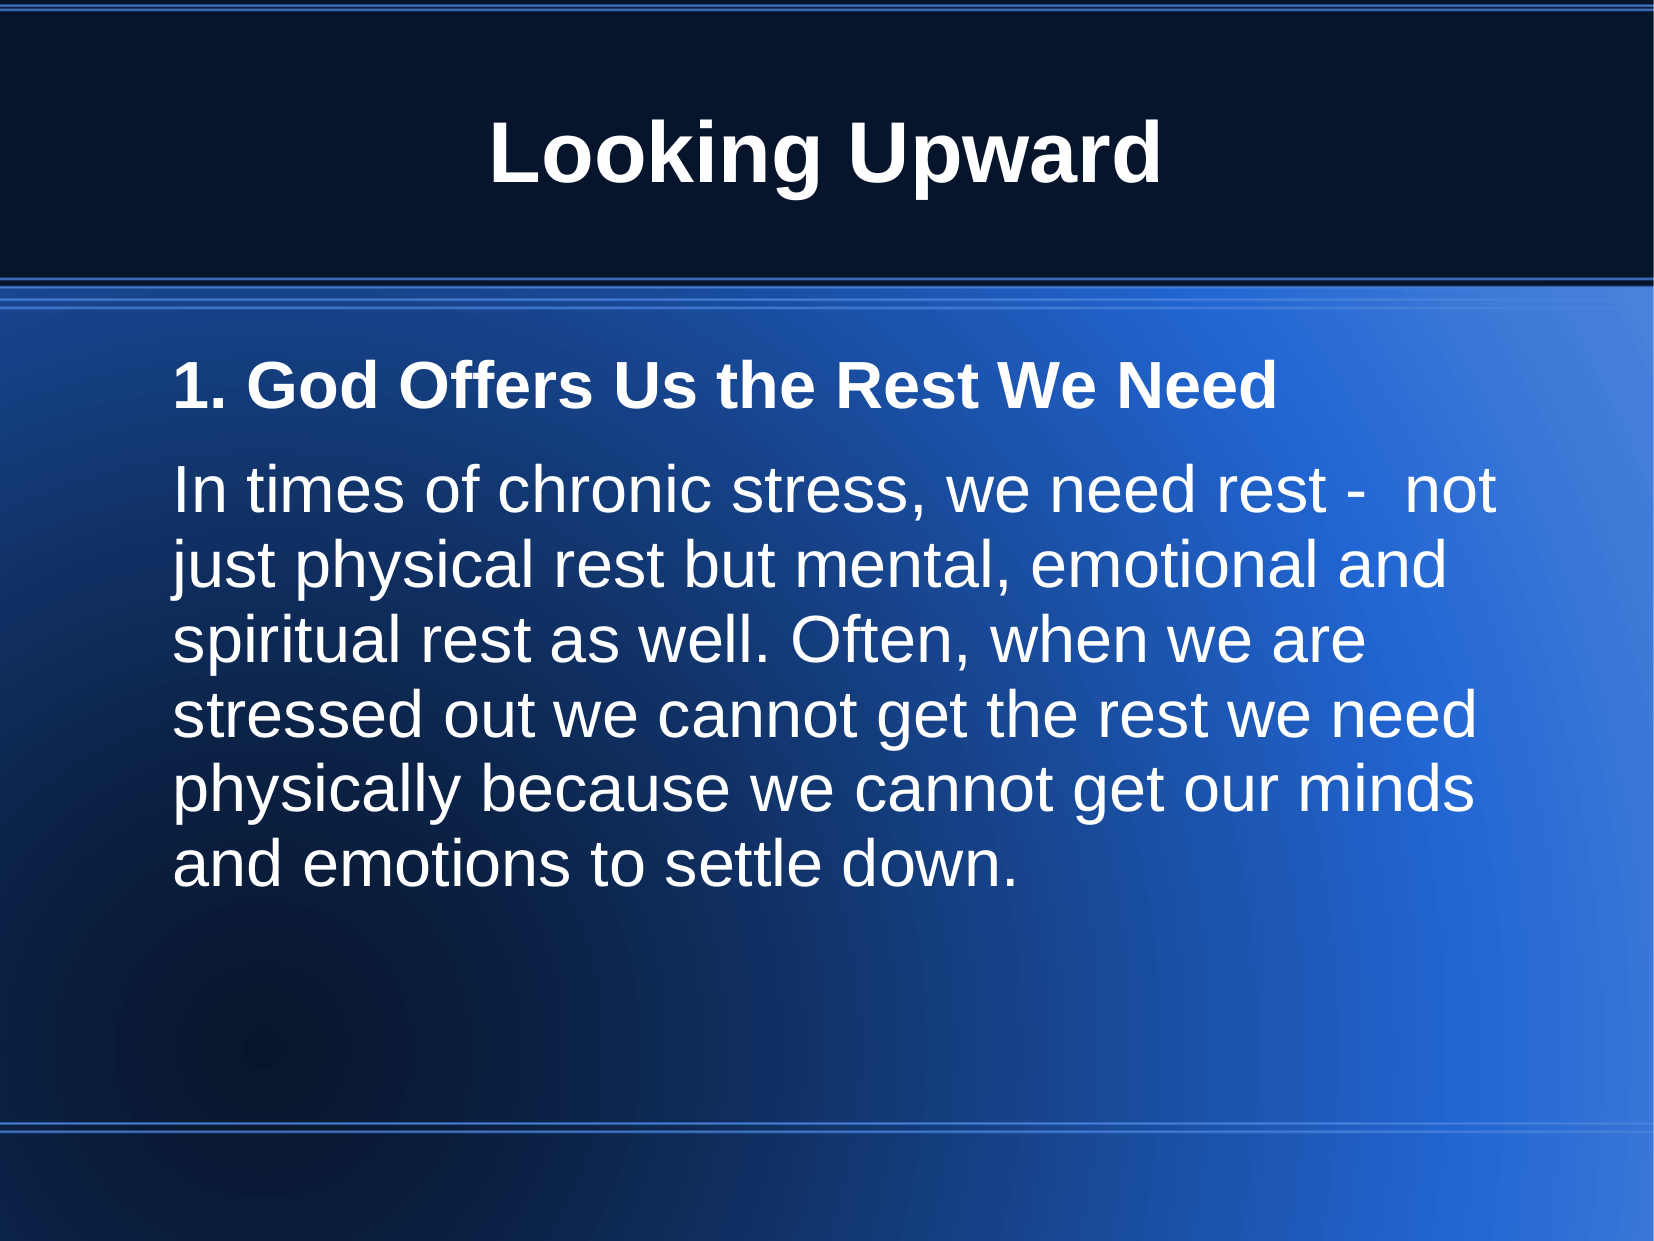

# Looking Upward
1. God Offers Us the Rest We Need
In times of chronic stress, we need rest - not just physical rest but mental, emotional and spiritual rest as well. Often, when we are stressed out we cannot get the rest we need physically because we cannot get our minds and emotions to settle down.